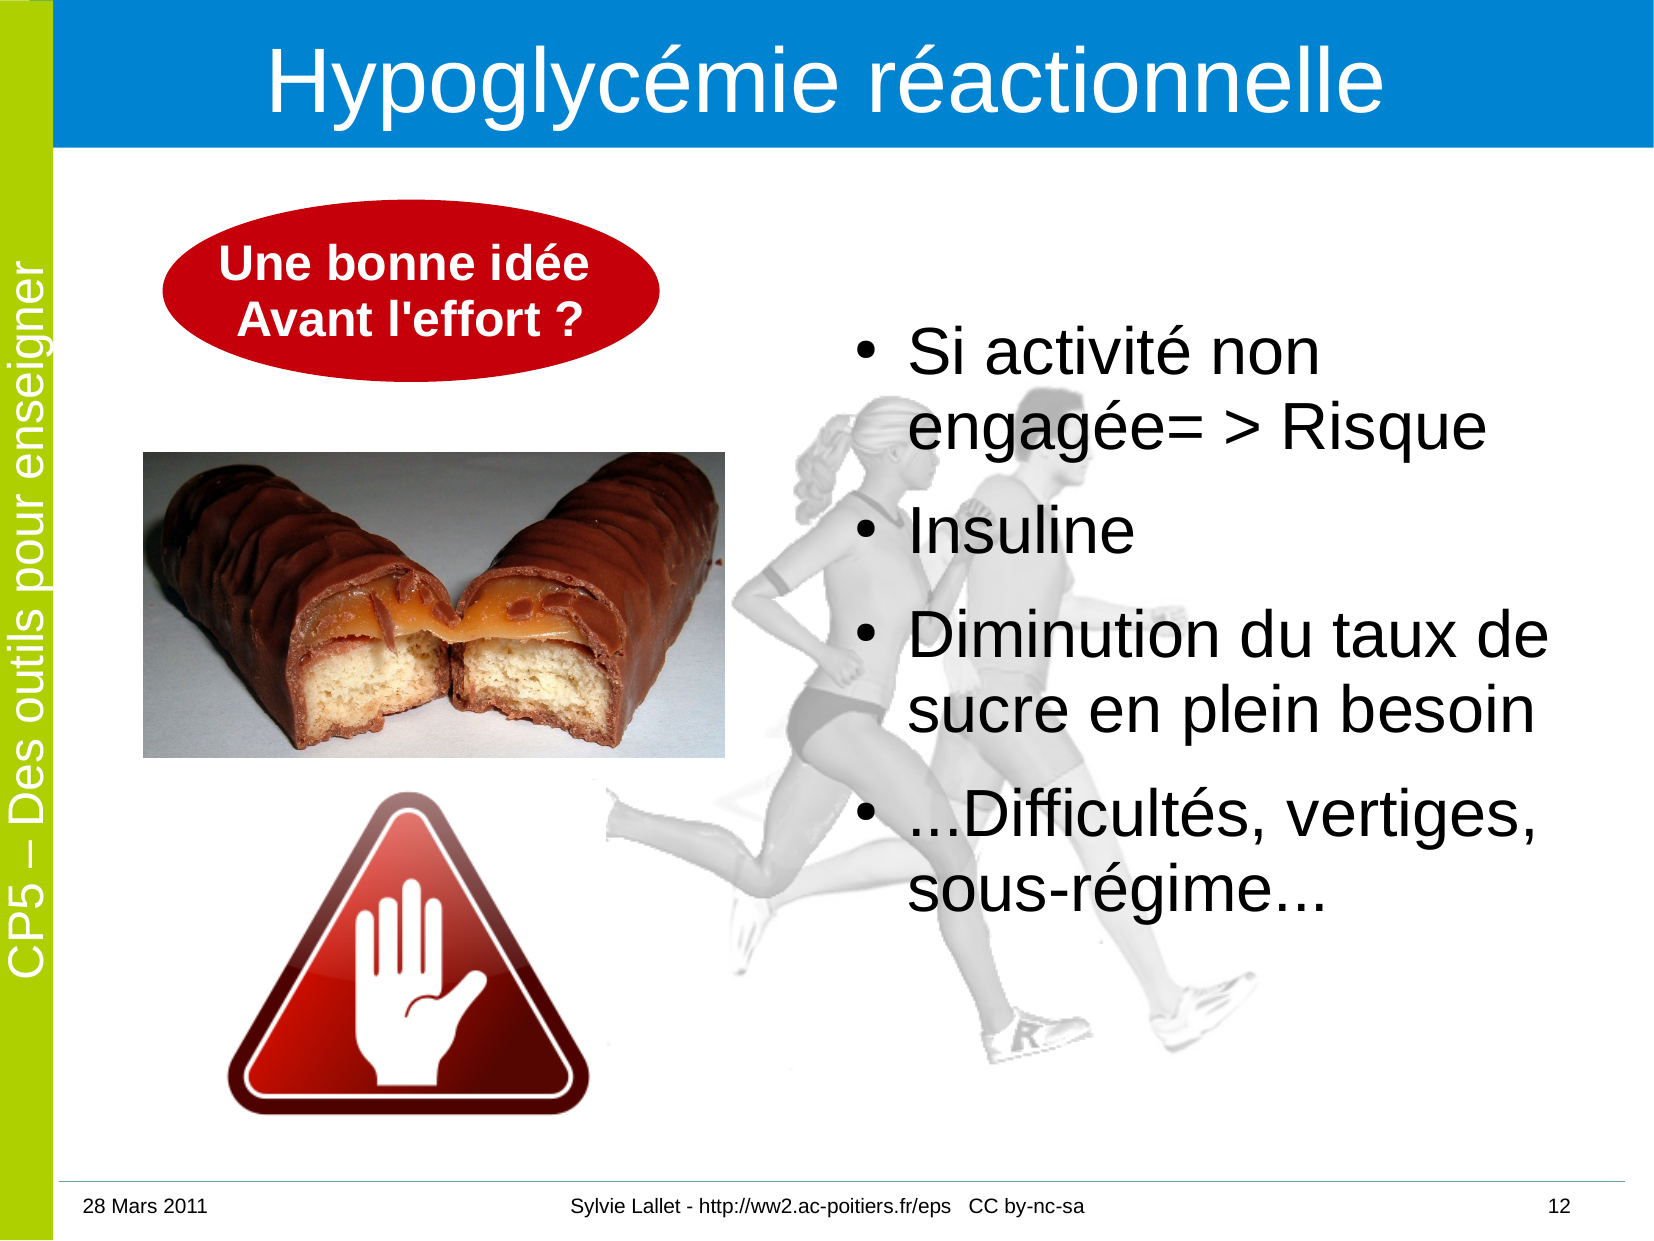

# Hypoglycémie réactionnelle
Une bonne idée
Avant l'effort ?
Si activité non engagée= > Risque
Insuline
Diminution du taux de sucre en plein besoin
...Difficultés, vertiges, sous-régime...
28 Mars 2011
Sylvie Lallet - http://ww2.ac-poitiers.fr/eps CC by-nc-sa
12